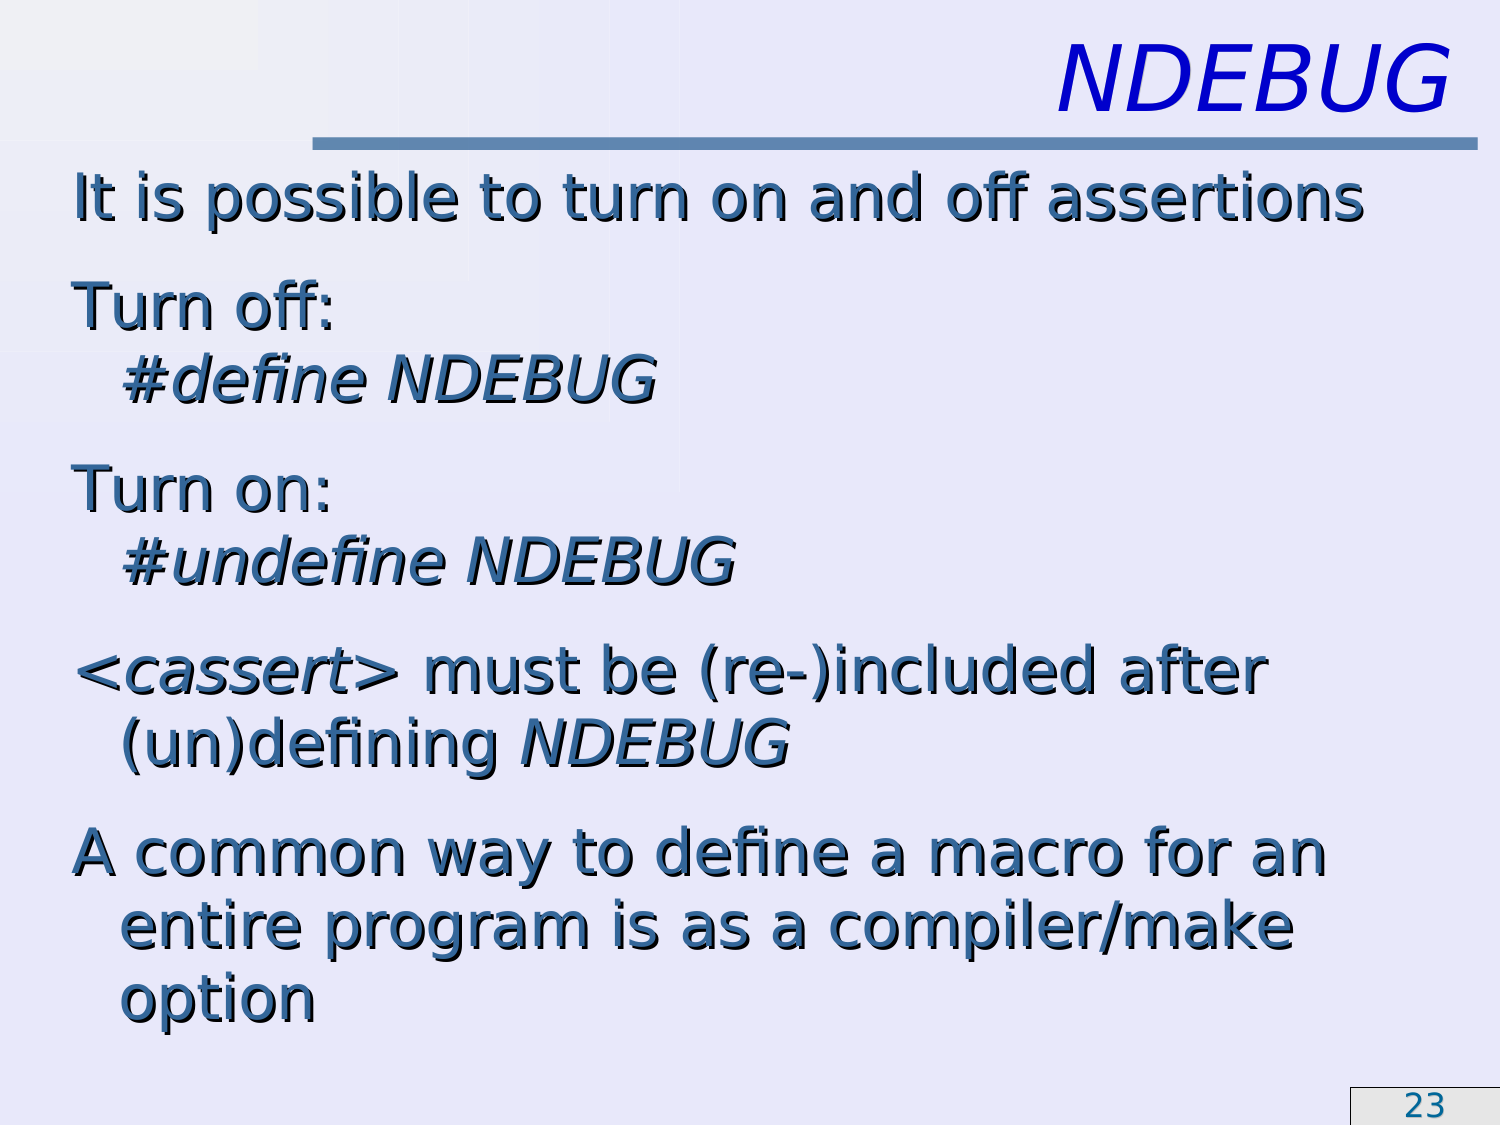

# NDEBUG
It is possible to turn on and off assertions
Turn off:
#define NDEBUG
Turn on:
#undefine NDEBUG
<cassert> must be (re-)included after (un)defining NDEBUG
A common way to define a macro for an entire program is as a compiler/make option